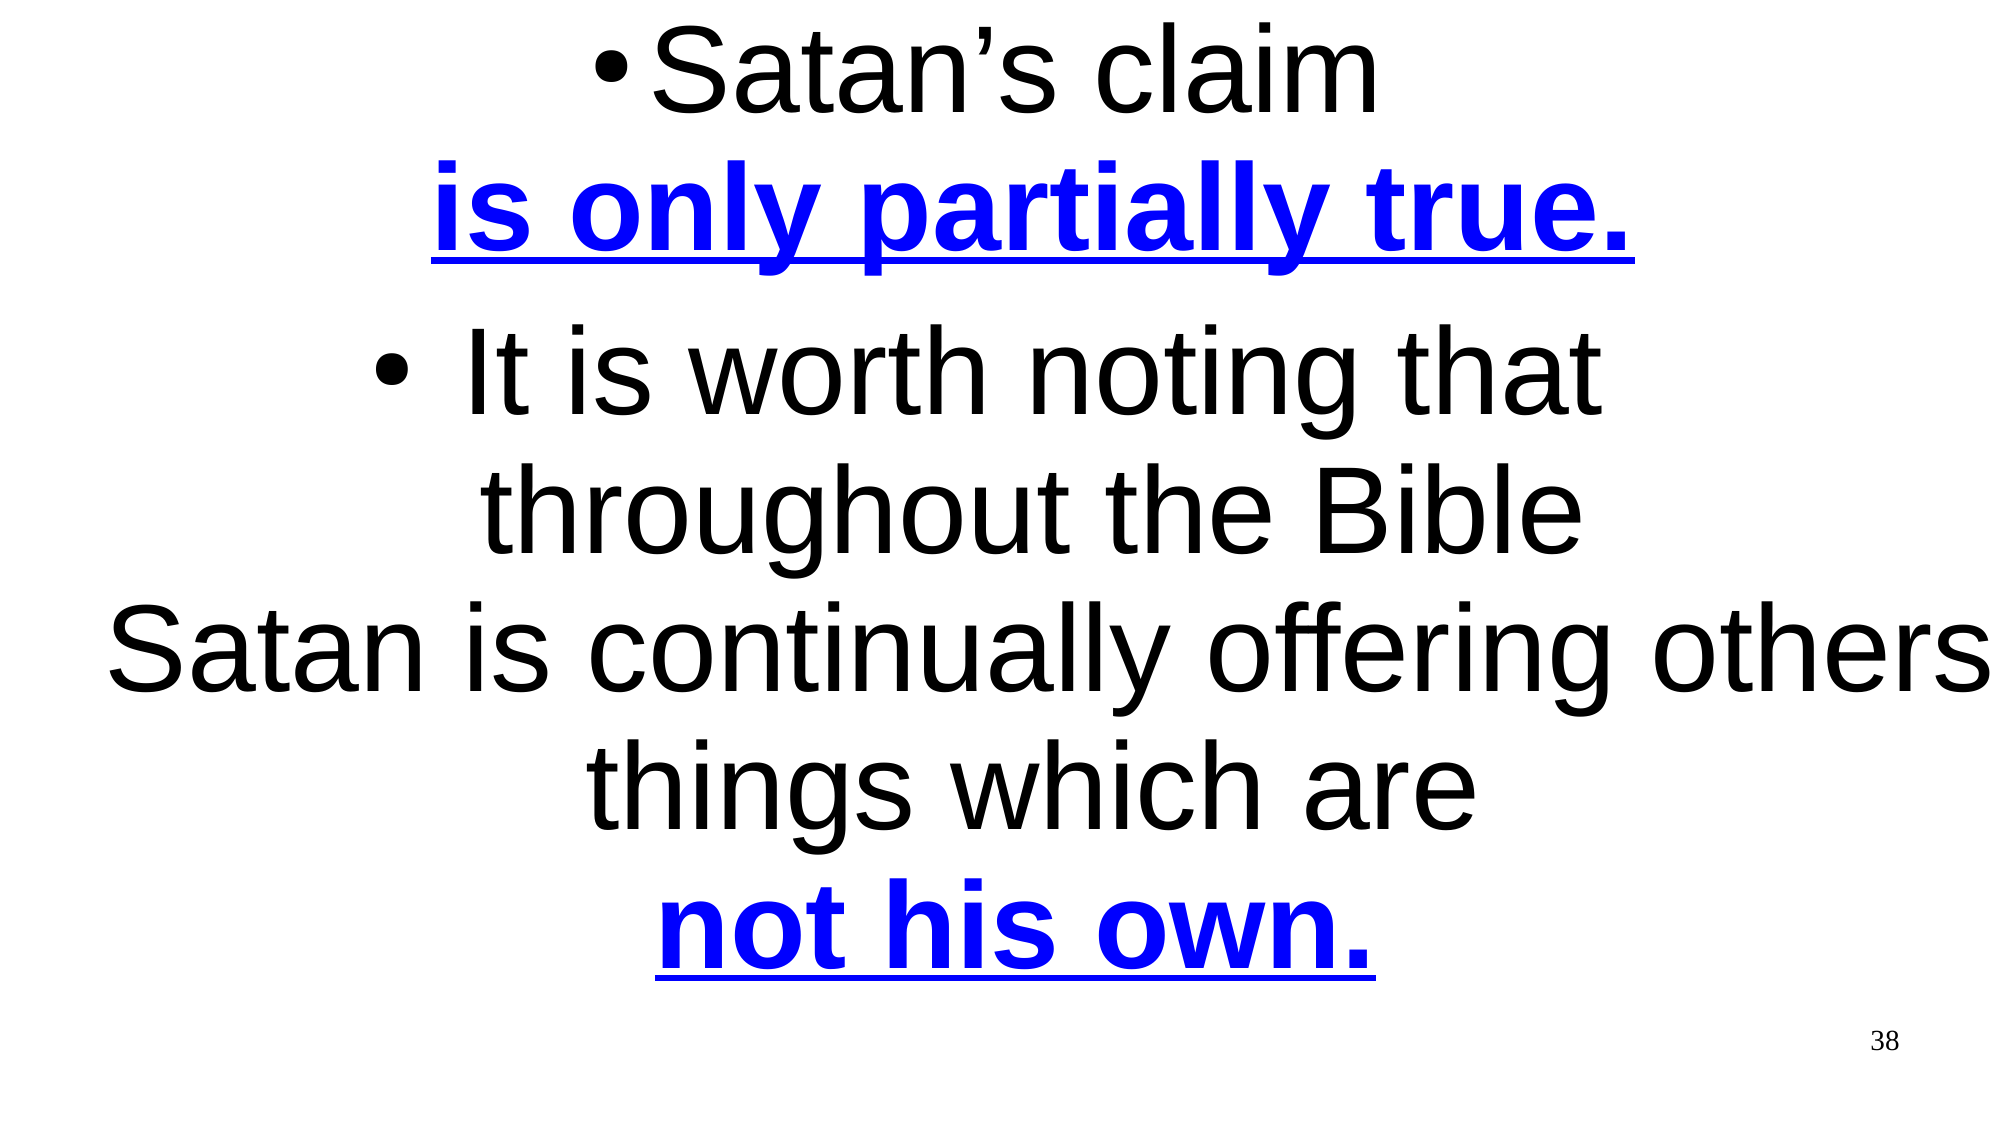

# Satan’s claim is only partially true.
 It is worth noting that
throughout the Bible
 Satan is continually offering others
 things which are
not his own.
38